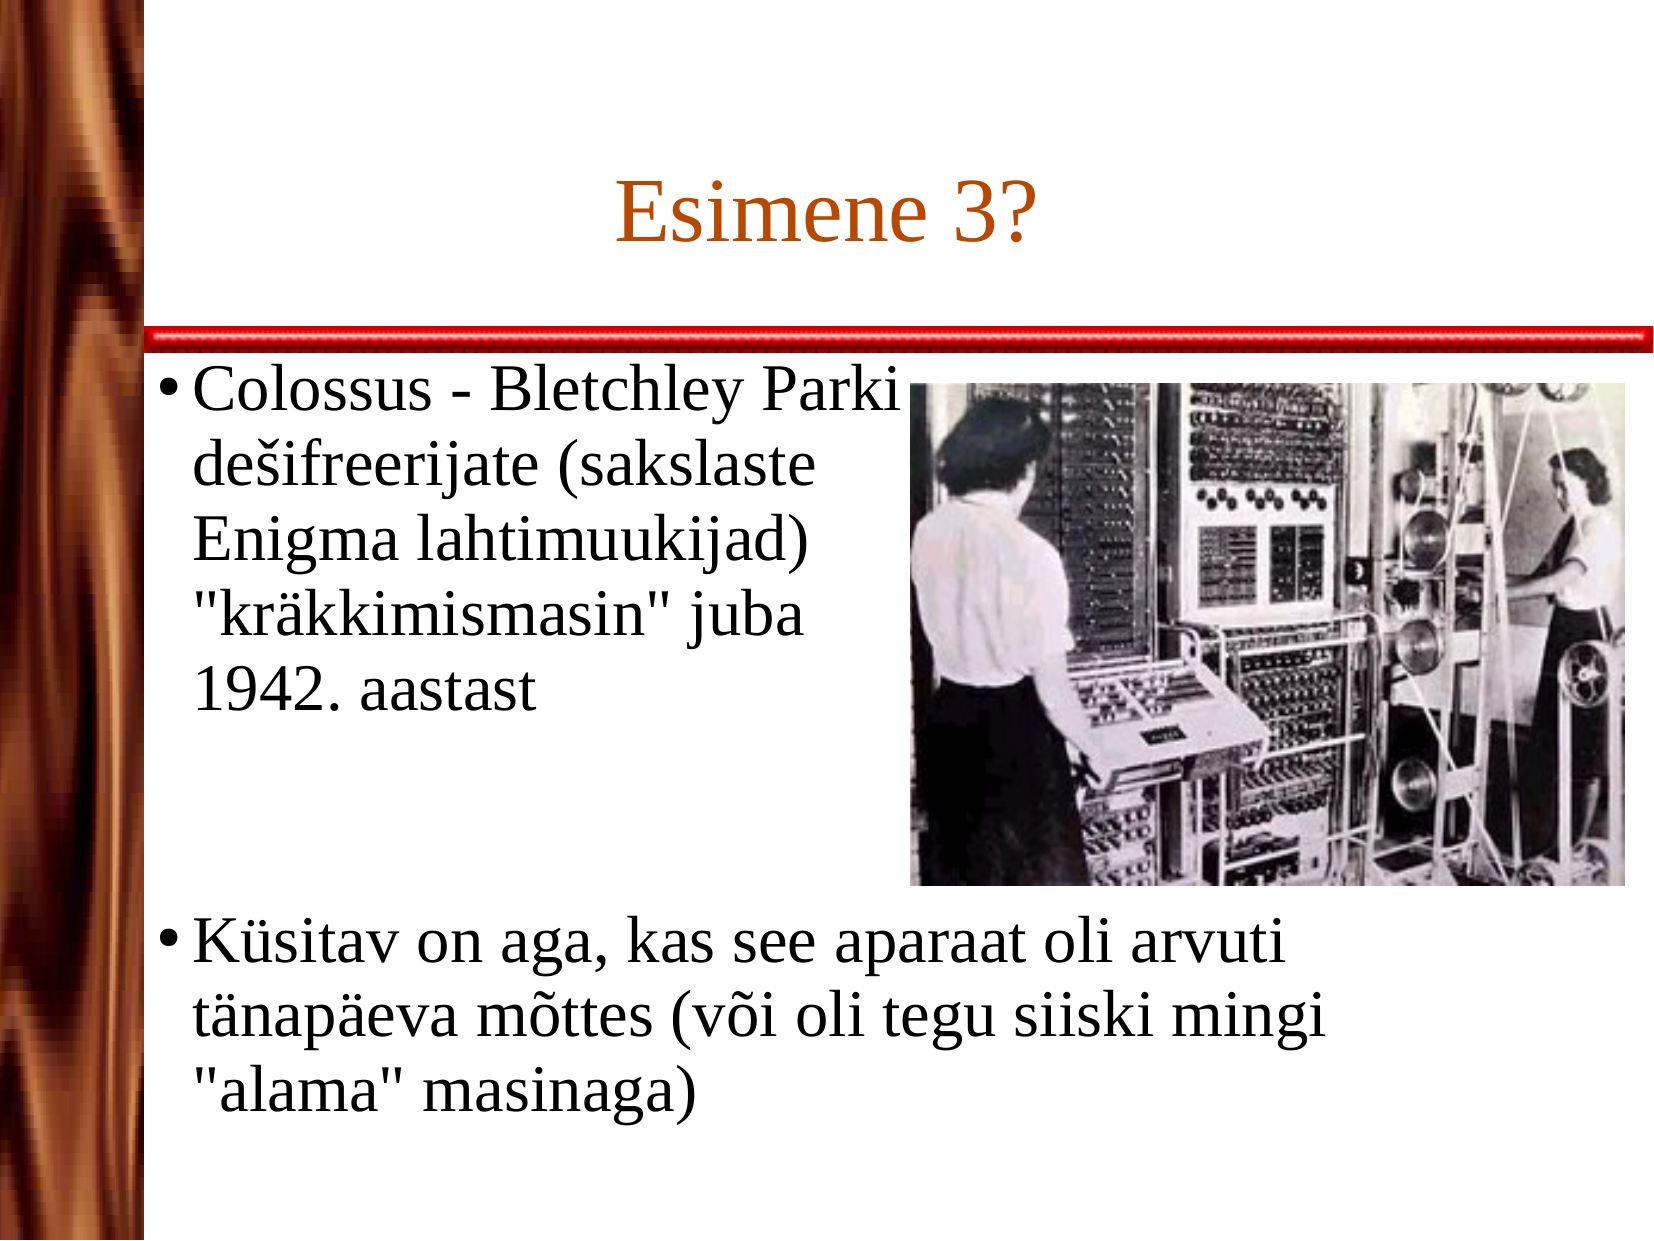

Esimene 3?
# Colossus - Bletchley Parki dešifreerijate (sakslaste Enigma lahtimuukijad) "kräkkimismasin" juba 1942. aastast
Küsitav on aga, kas see aparaat oli arvuti tänapäeva mõttes (või oli tegu siiski mingi "alama" masinaga)